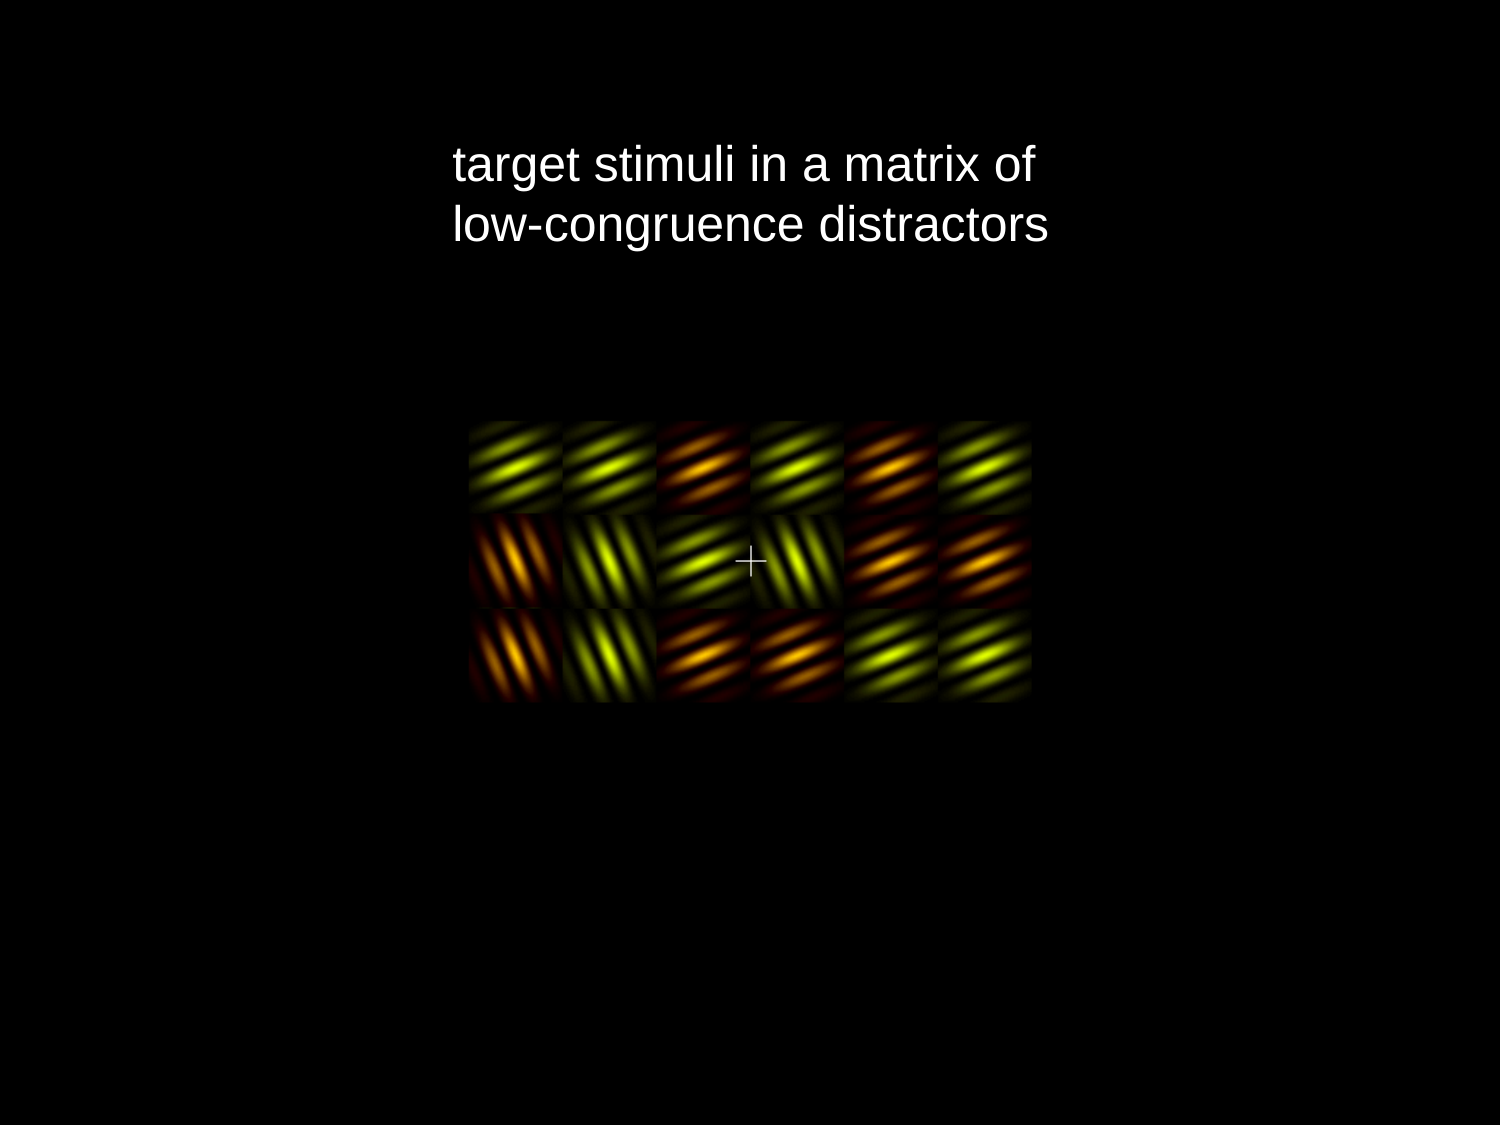

target stimuli in a matrix of low-congruence distractors